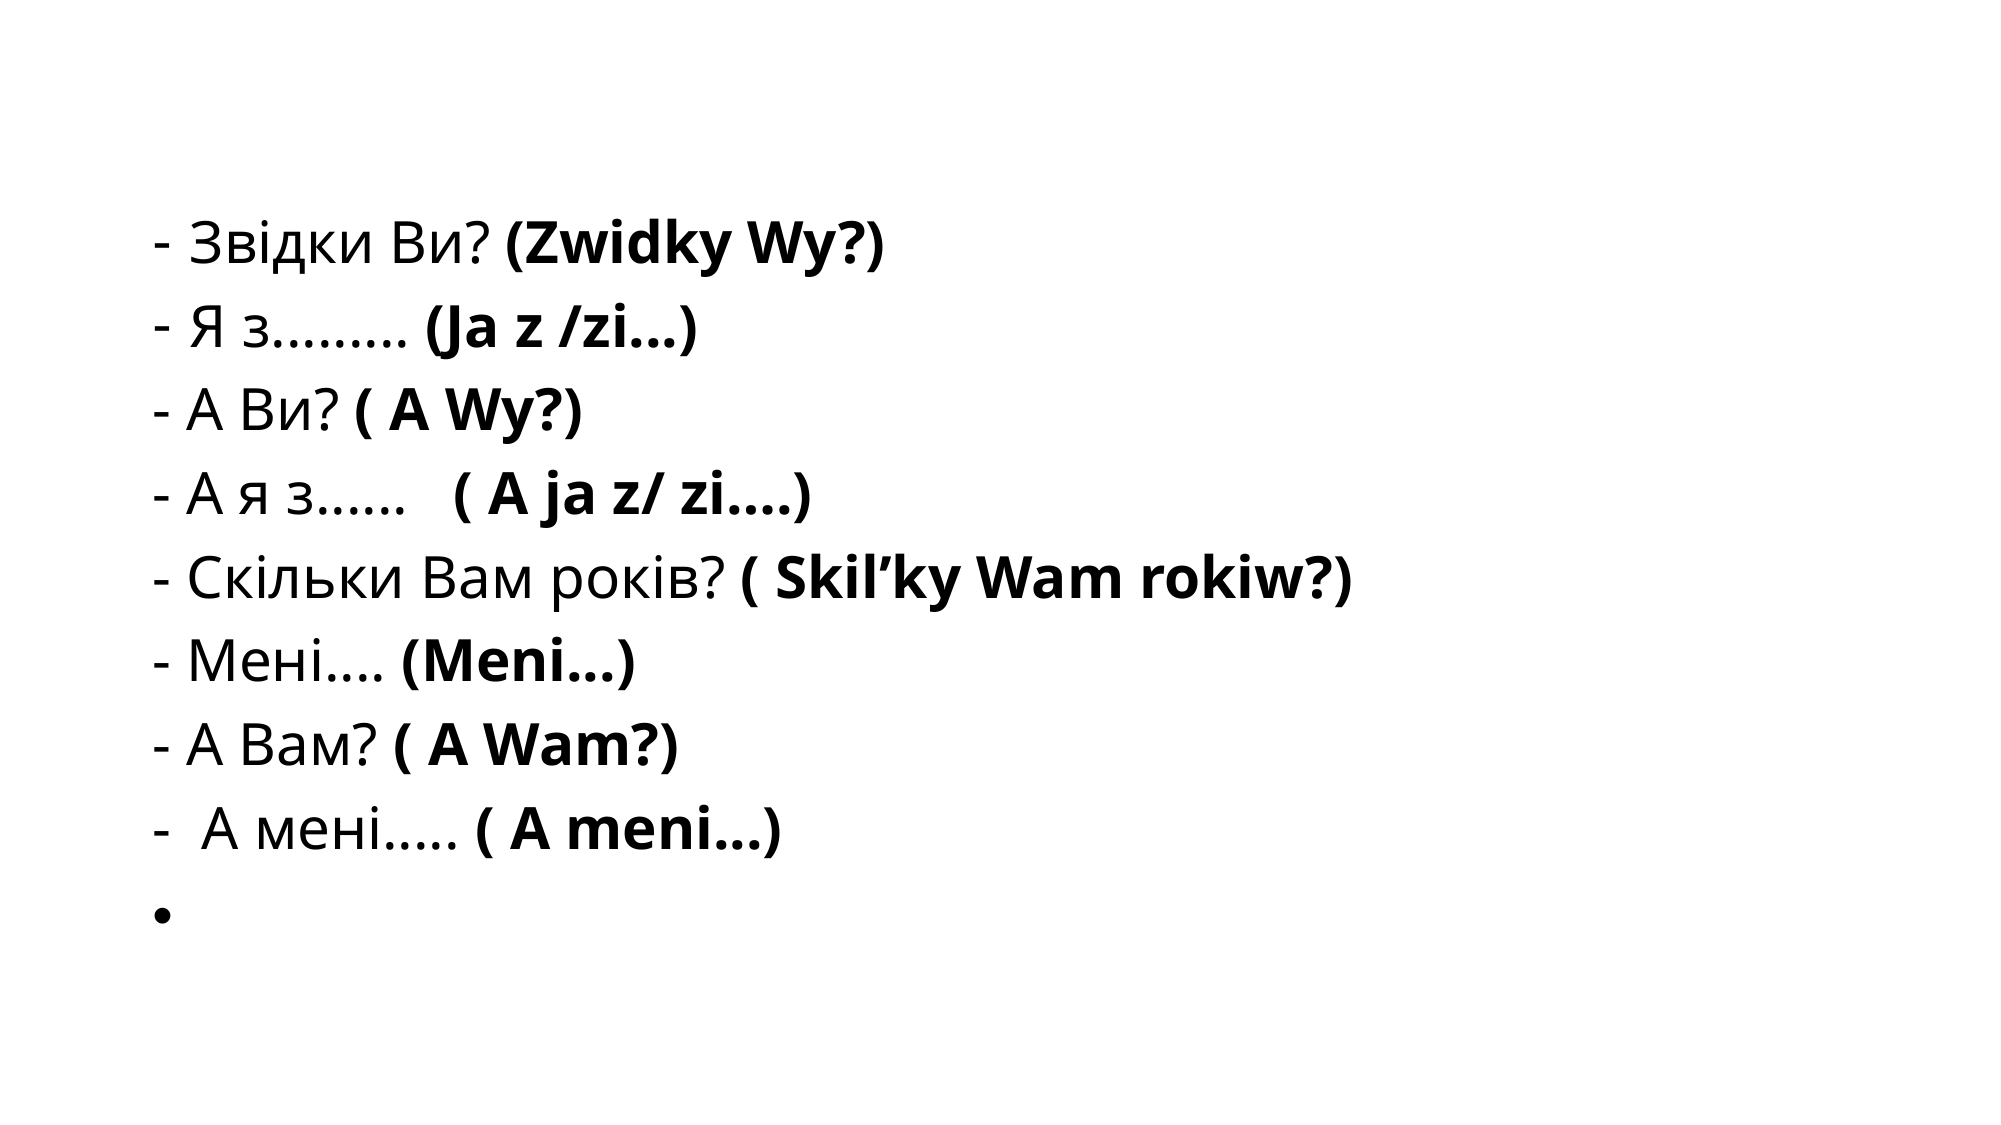

#
Звідки Ви? (Zwidky Wy?)
Я з......... (Ja z /zi...)
- А Ви? ( A Wy?)
- А я з...... ( A ja z/ zi….)
- Скільки Вам років? ( Skil’ky Wam rokiw?)
- Мені.... (Meni...)
- А Вам? ( A Wam?)
- А мені..... ( A meni...)